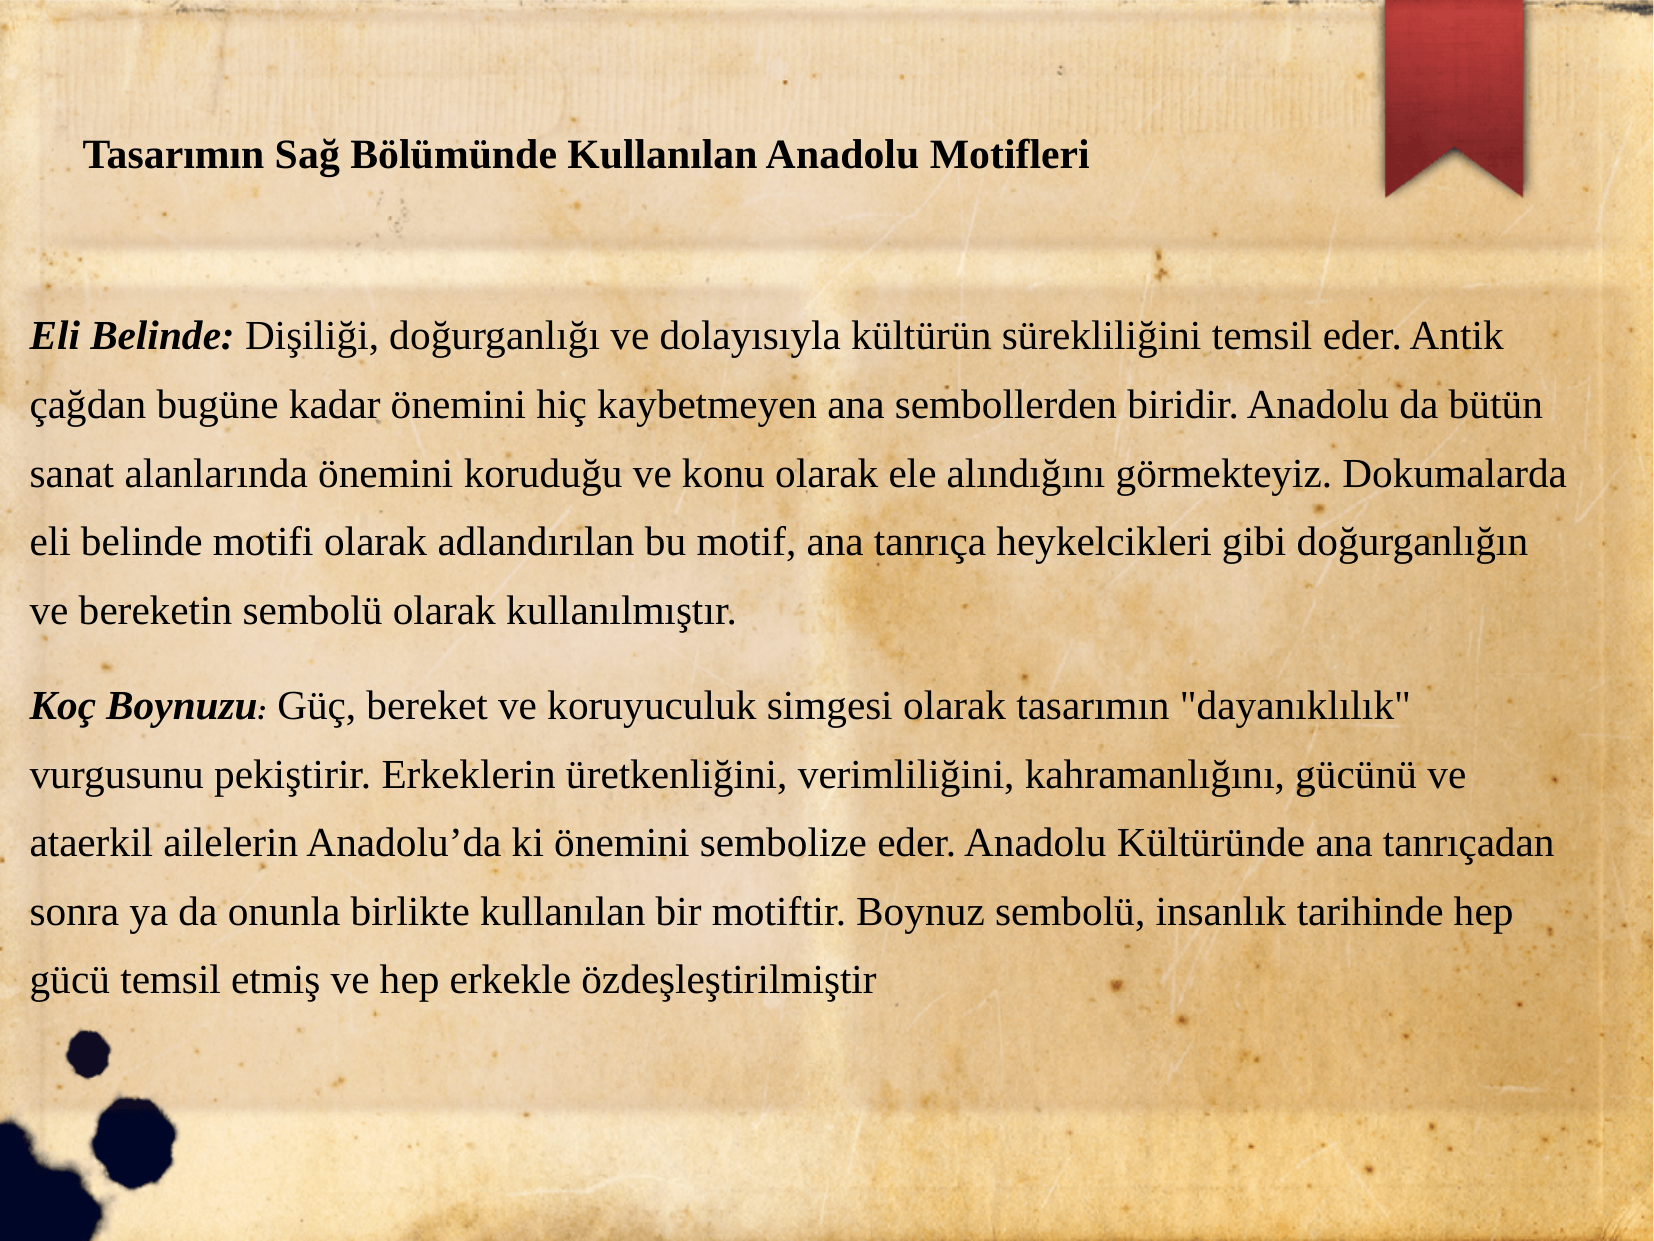

# Tasarımın Sağ Bölümünde Kullanılan Anadolu Motifleri
Eli Belinde: Dişiliği, doğurganlığı ve dolayısıyla kültürün sürekliliğini temsil eder. Antik çağdan bugüne kadar önemini hiç kaybetmeyen ana sembollerden biridir. Anadolu da bütün sanat alanlarında önemini koruduğu ve konu olarak ele alındığını görmekteyiz. Dokumalarda eli belinde motifi olarak adlandırılan bu motif, ana tanrıça heykelcikleri gibi doğurganlığın ve bereketin sembolü olarak kullanılmıştır.
Koç Boynuzu: Güç, bereket ve koruyuculuk simgesi olarak tasarımın "dayanıklılık" vurgusunu pekiştirir. Erkeklerin üretkenliğini, verimliliğini, kahramanlığını, gücünü ve ataerkil ailelerin Anadolu’da ki önemini sembolize eder. Anadolu Kültüründe ana tanrıçadan sonra ya da onunla birlikte kullanılan bir motiftir. Boynuz sembolü, insanlık tarihinde hep gücü temsil etmiş ve hep erkekle özdeşleştirilmiştir